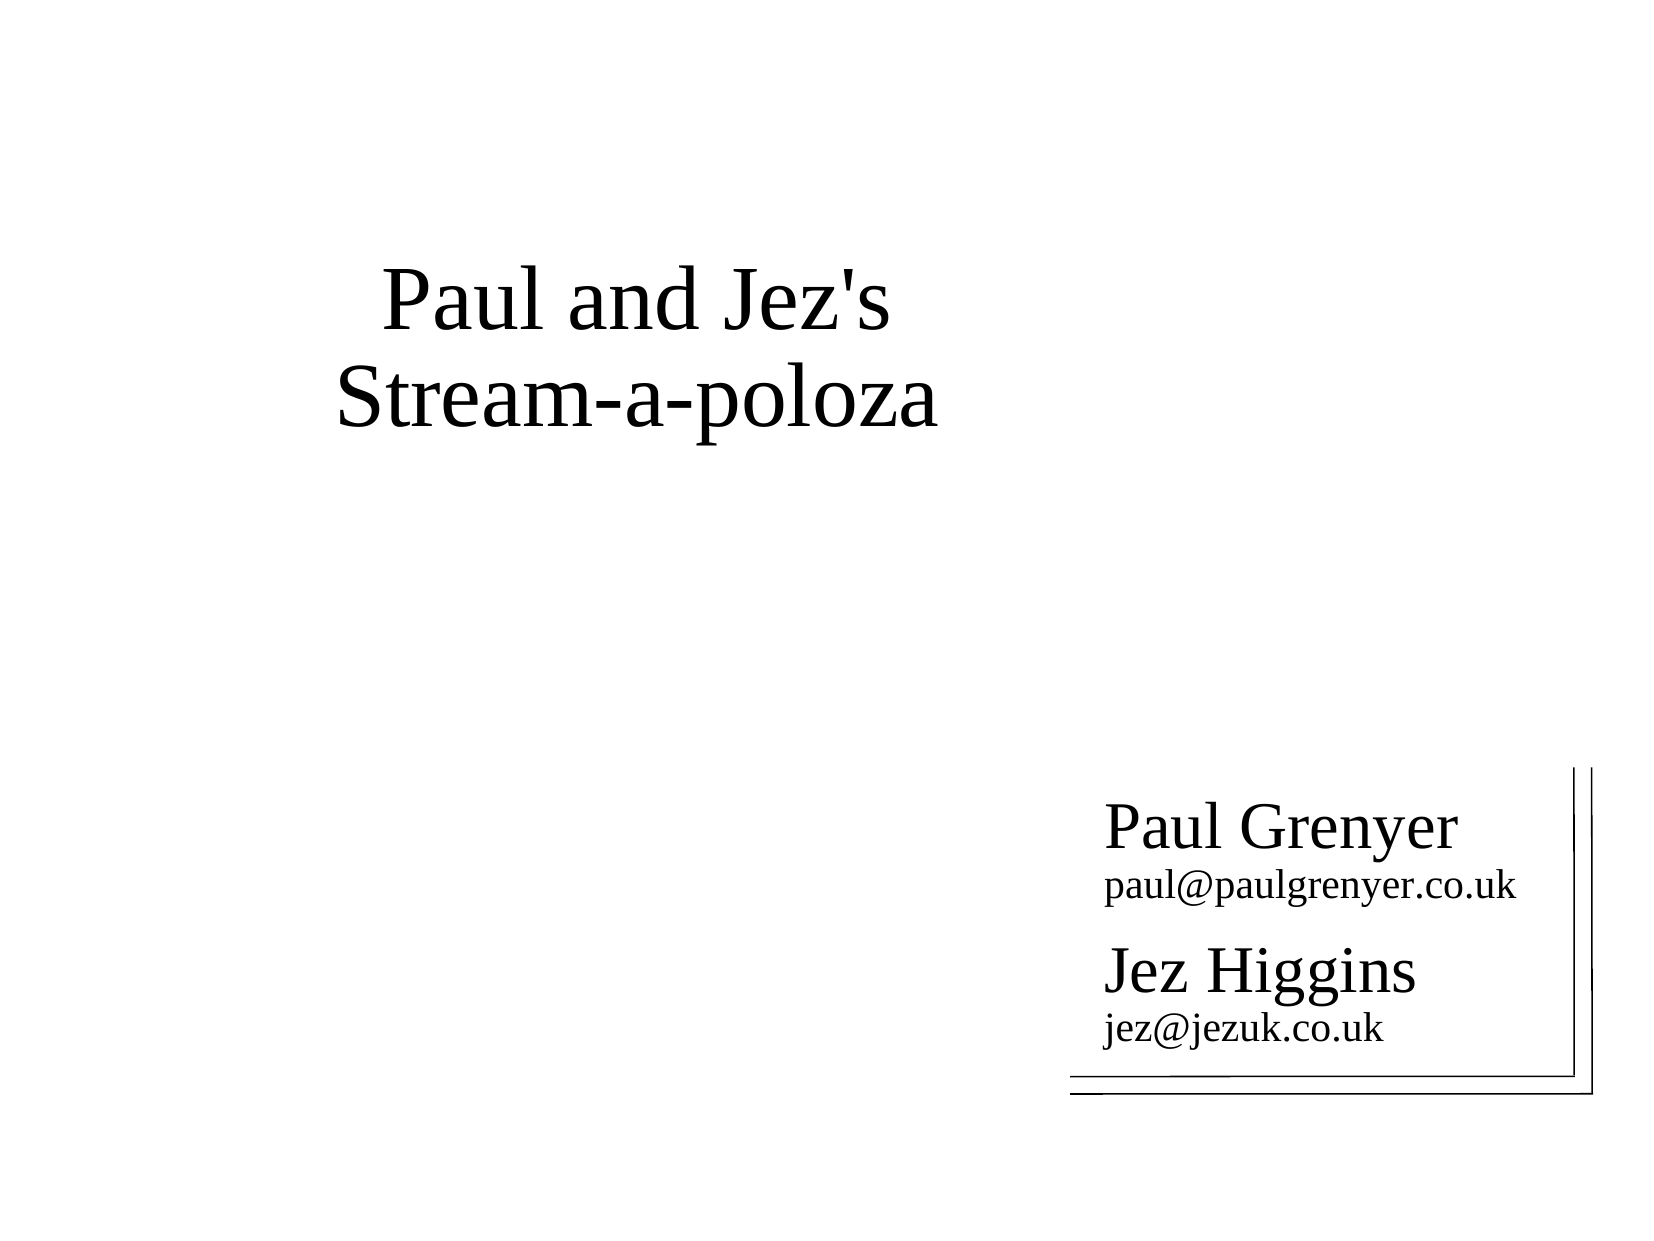

# Paul and Jez's Stream-a-poloza
Paul Grenyer
paul@paulgrenyer.co.uk
Jez Higgins
jez@jezuk.co.uk